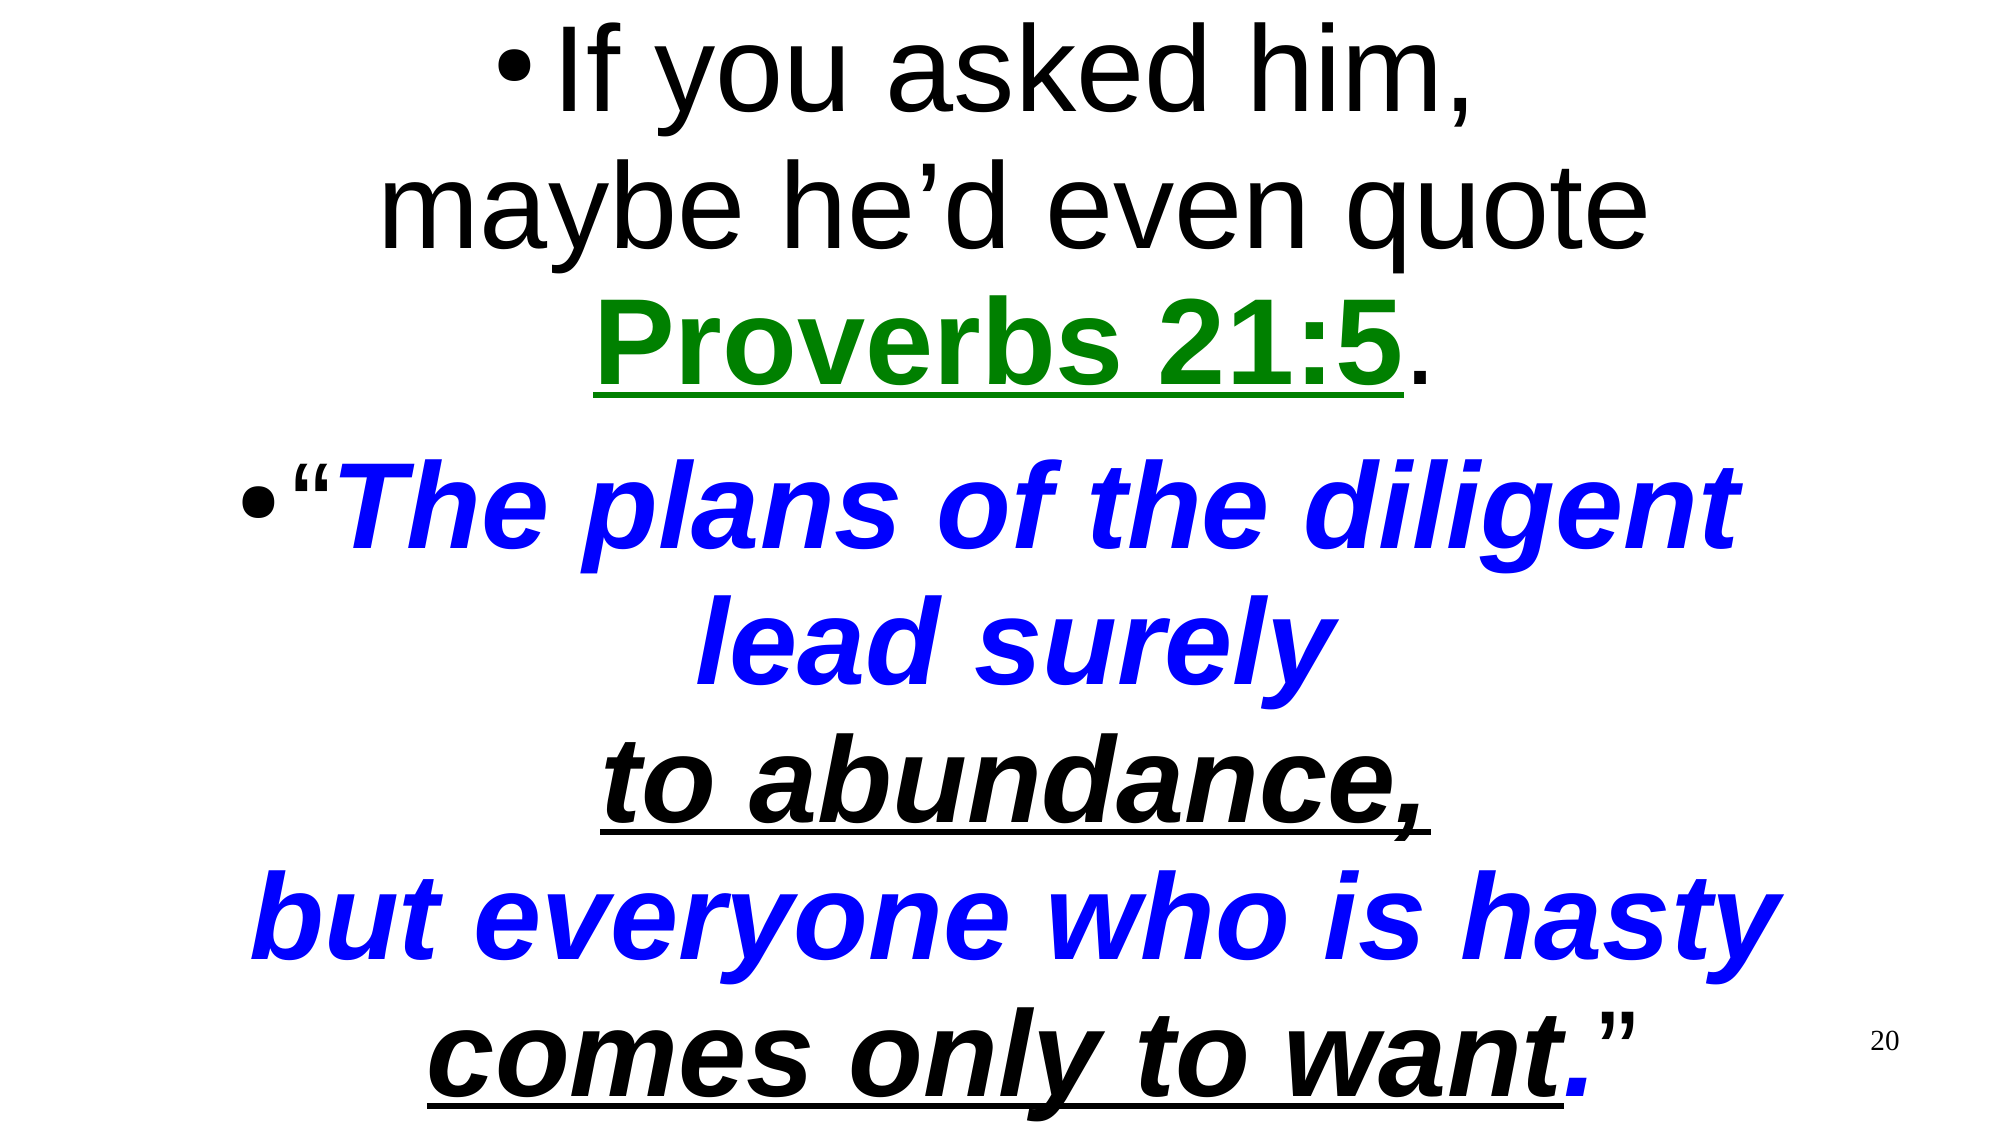

# If you asked him, maybe he’d even quote Proverbs 21:5.
“The plans of the diligent
lead surely
to abundance,
but everyone who is hasty
comes only to want.”
20